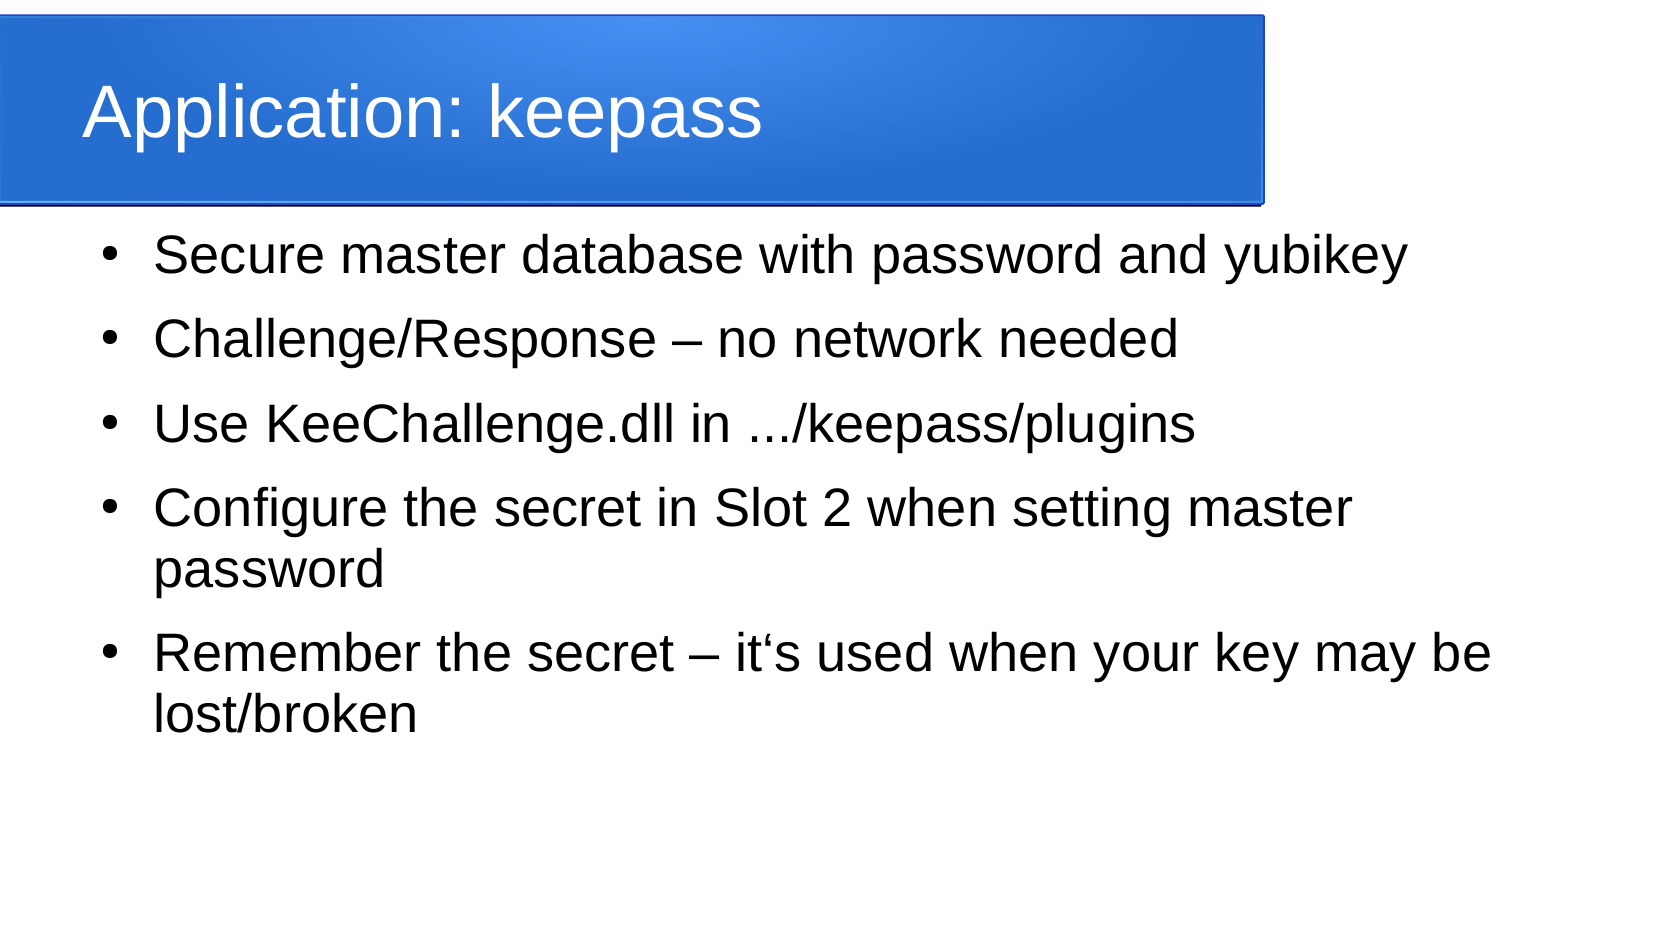

# Application: keepass
Secure master database with password and yubikey
Challenge/Response – no network needed
Use KeeChallenge.dll in .../keepass/plugins
Configure the secret in Slot 2 when setting master password
Remember the secret – it‘s used when your key may be lost/broken